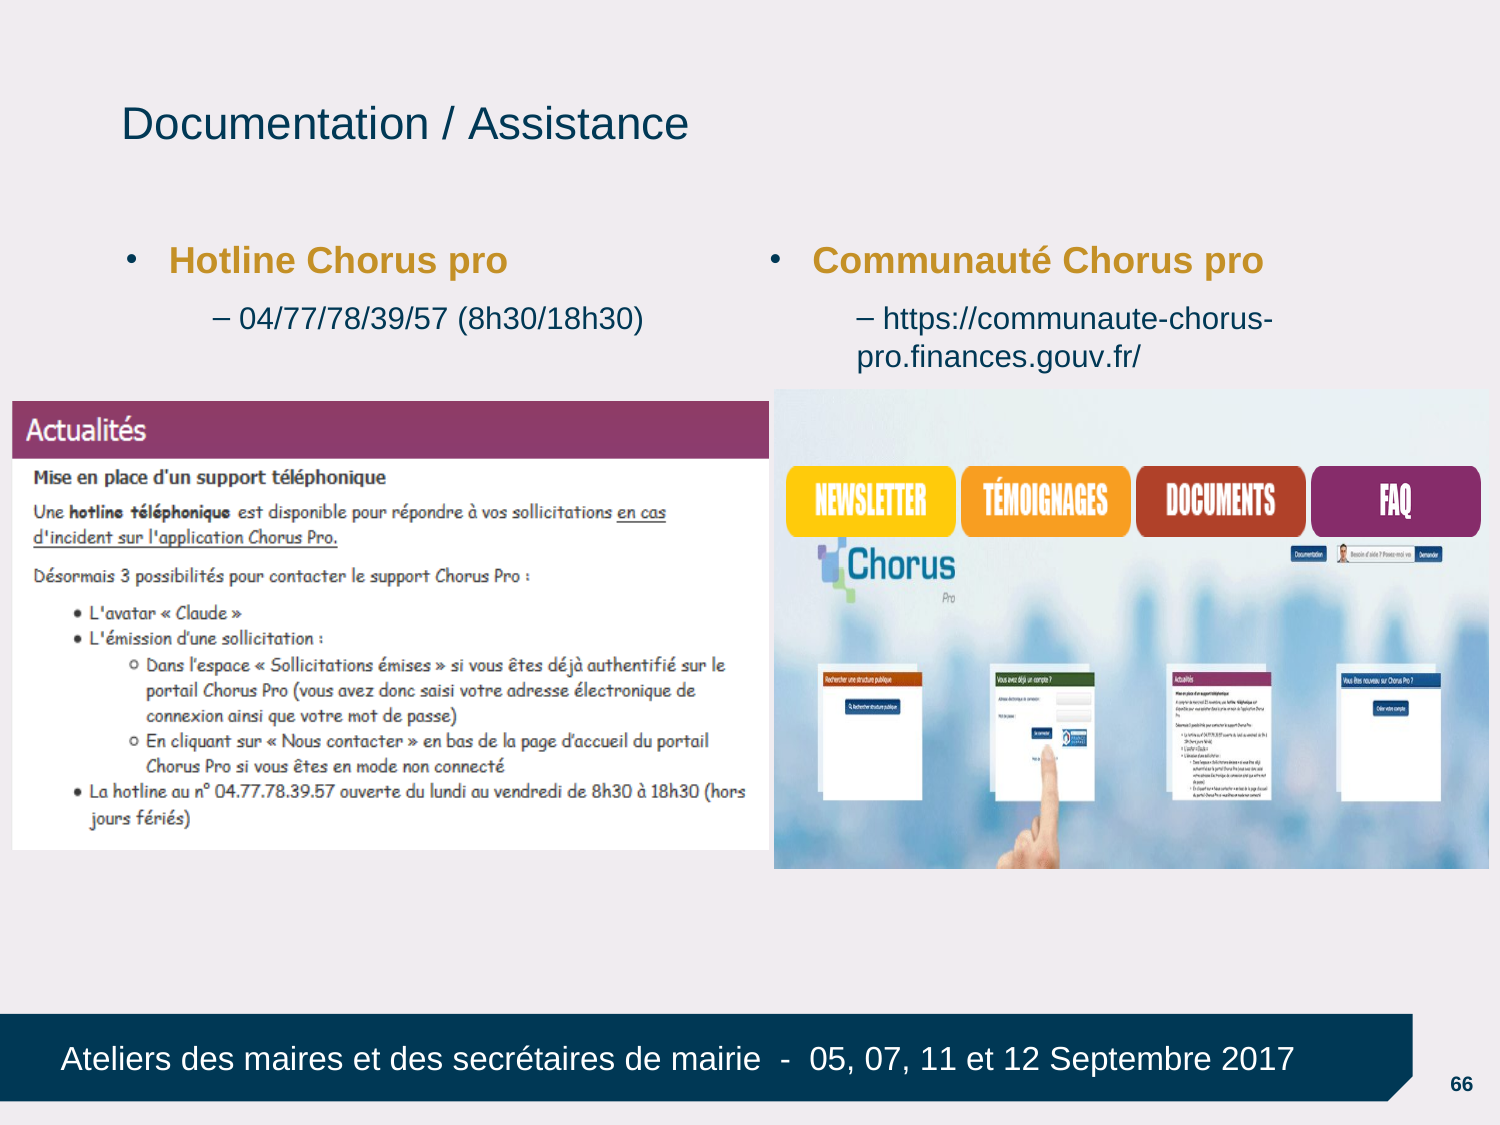

# Documentation / Assistance
Hotline Chorus pro
 04/77/78/39/57 (8h30/18h30)
Communauté Chorus pro
 https://communaute-chorus-pro.finances.gouv.fr/